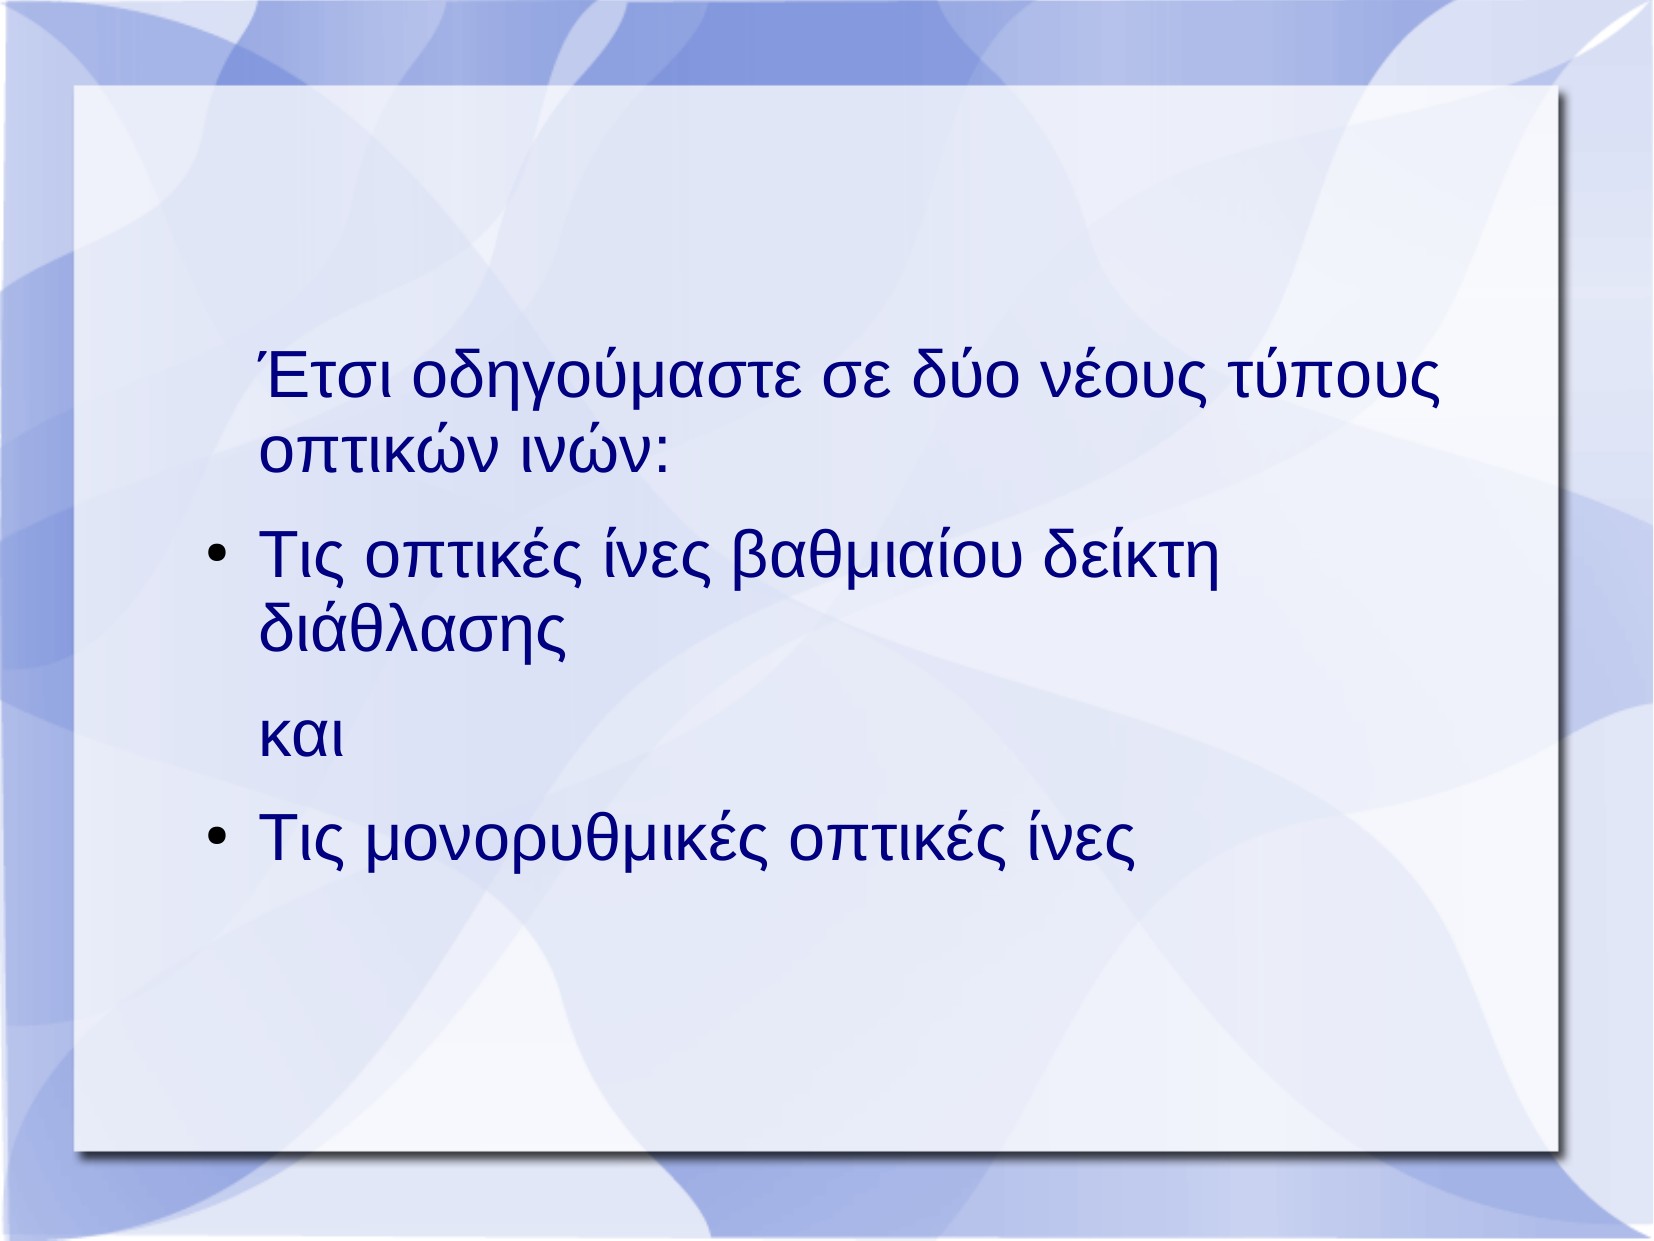

# Έτσι οδηγούμαστε σε δύο νέους τύπους οπτικών ινών:
Τις οπτικές ίνες βαθμιαίου δείκτη διάθλασης
και
Τις μονορυθμικές οπτικές ίνες